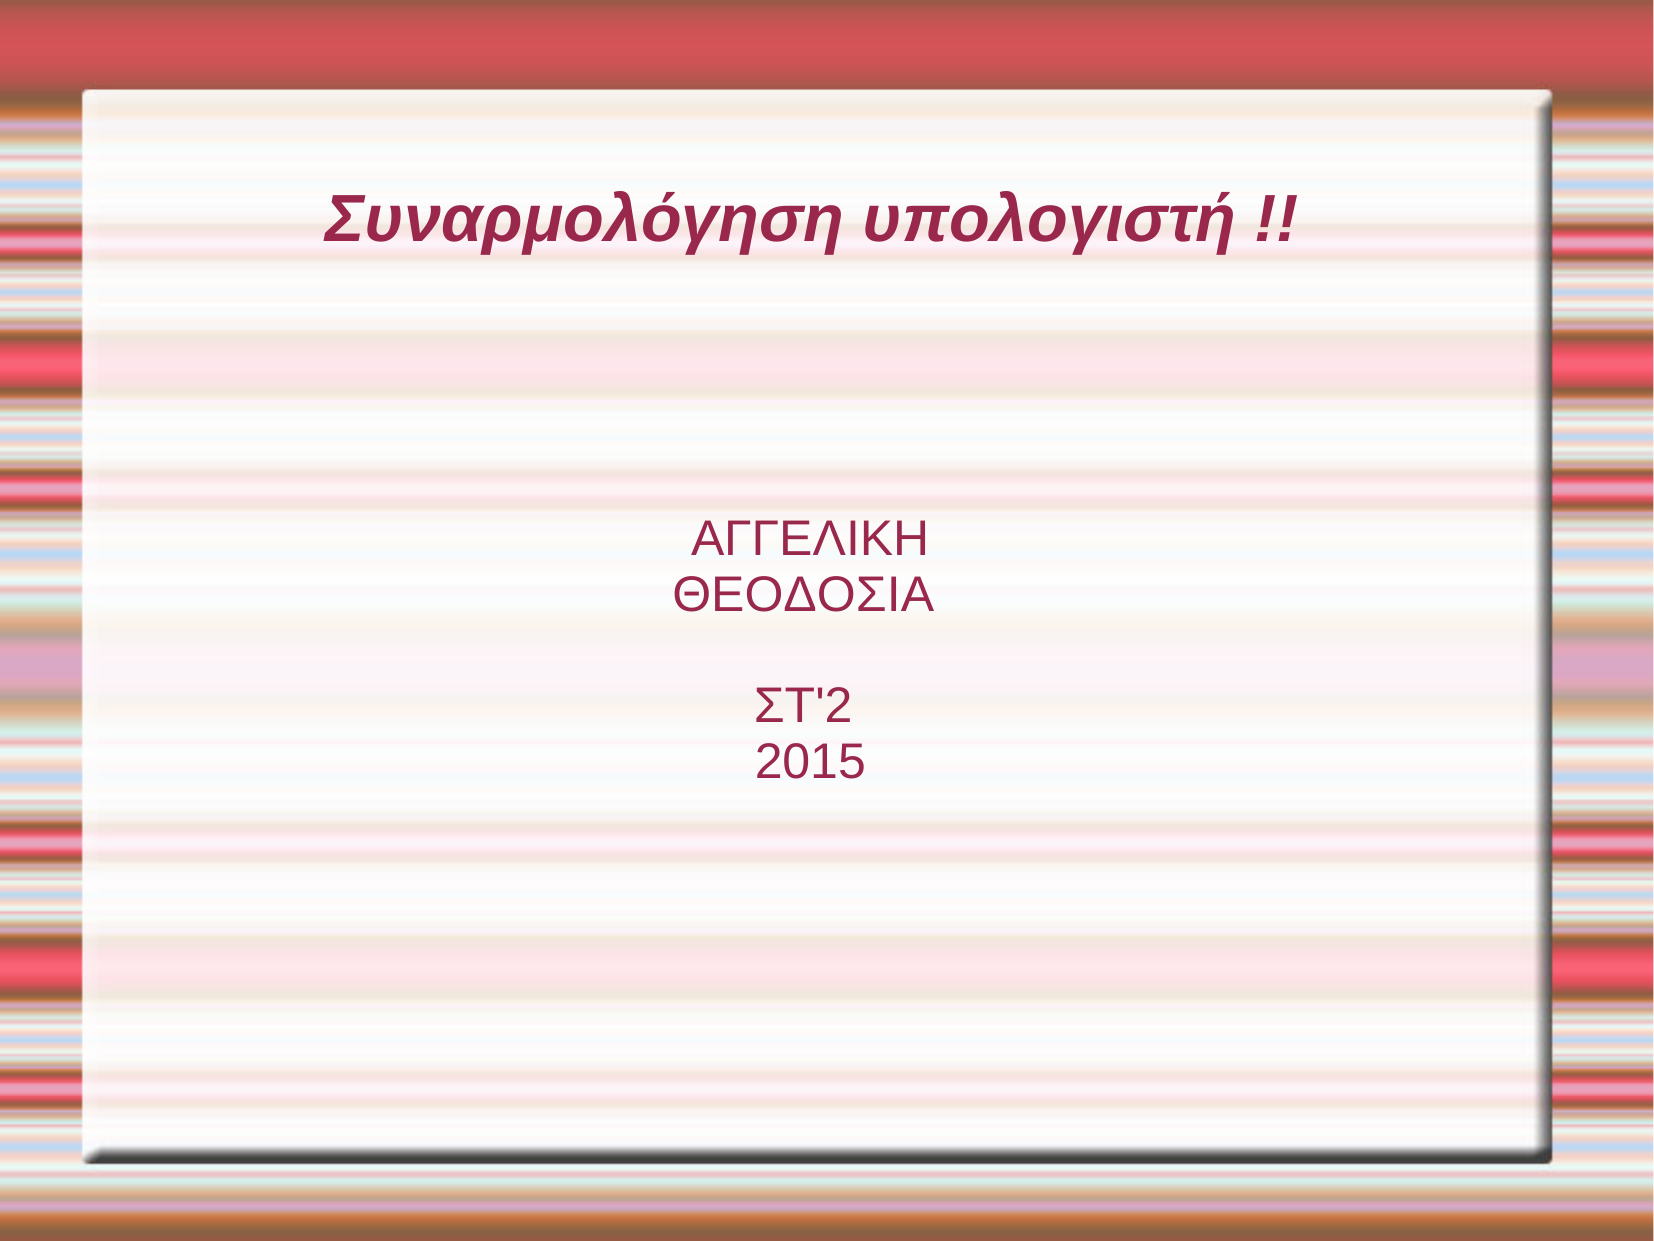

# Συναρμολόγηση υπολογιστή !!
ΑΓΓΕΛΙΚΗ
ΘΕΟΔΟΣΙΑ
ΣΤ'2
2015